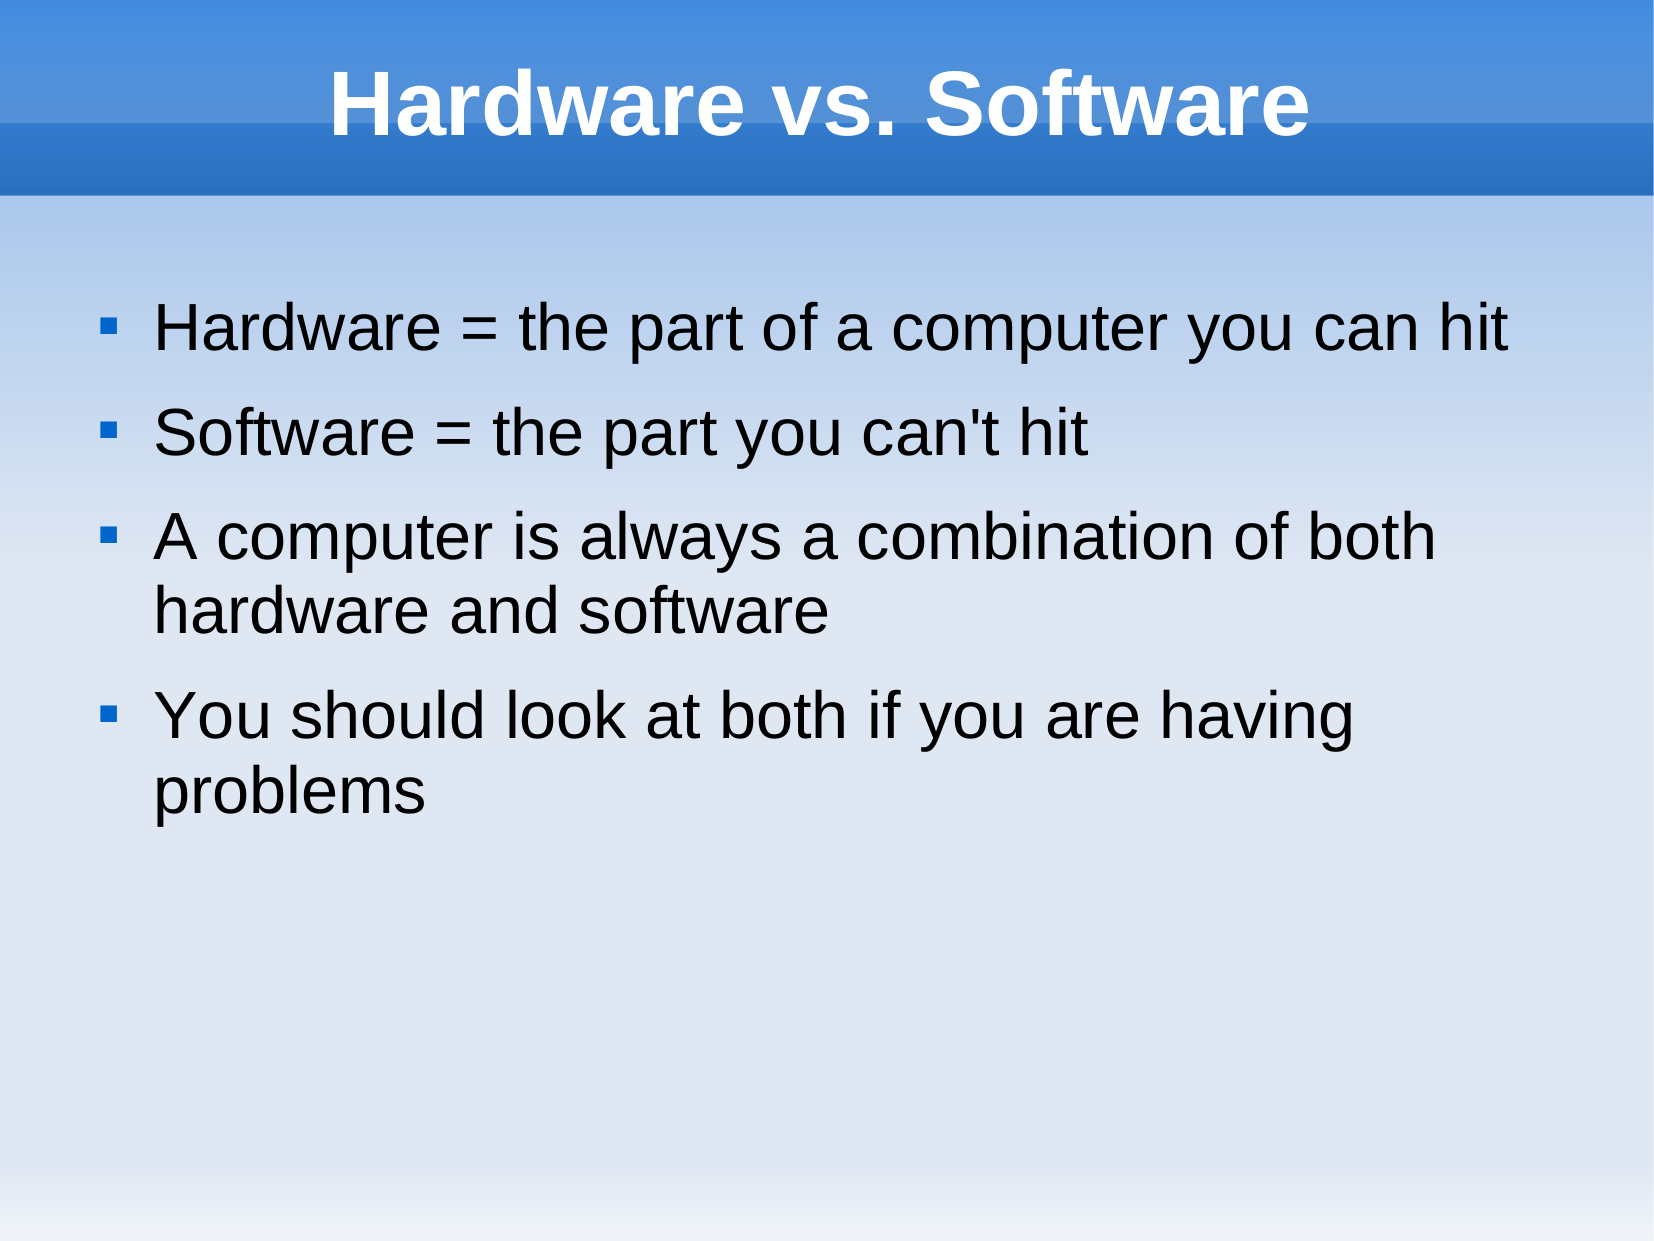

# Hardware vs. Software
Hardware = the part of a computer you can hit
Software = the part you can't hit
A computer is always a combination of both hardware and software
You should look at both if you are having problems